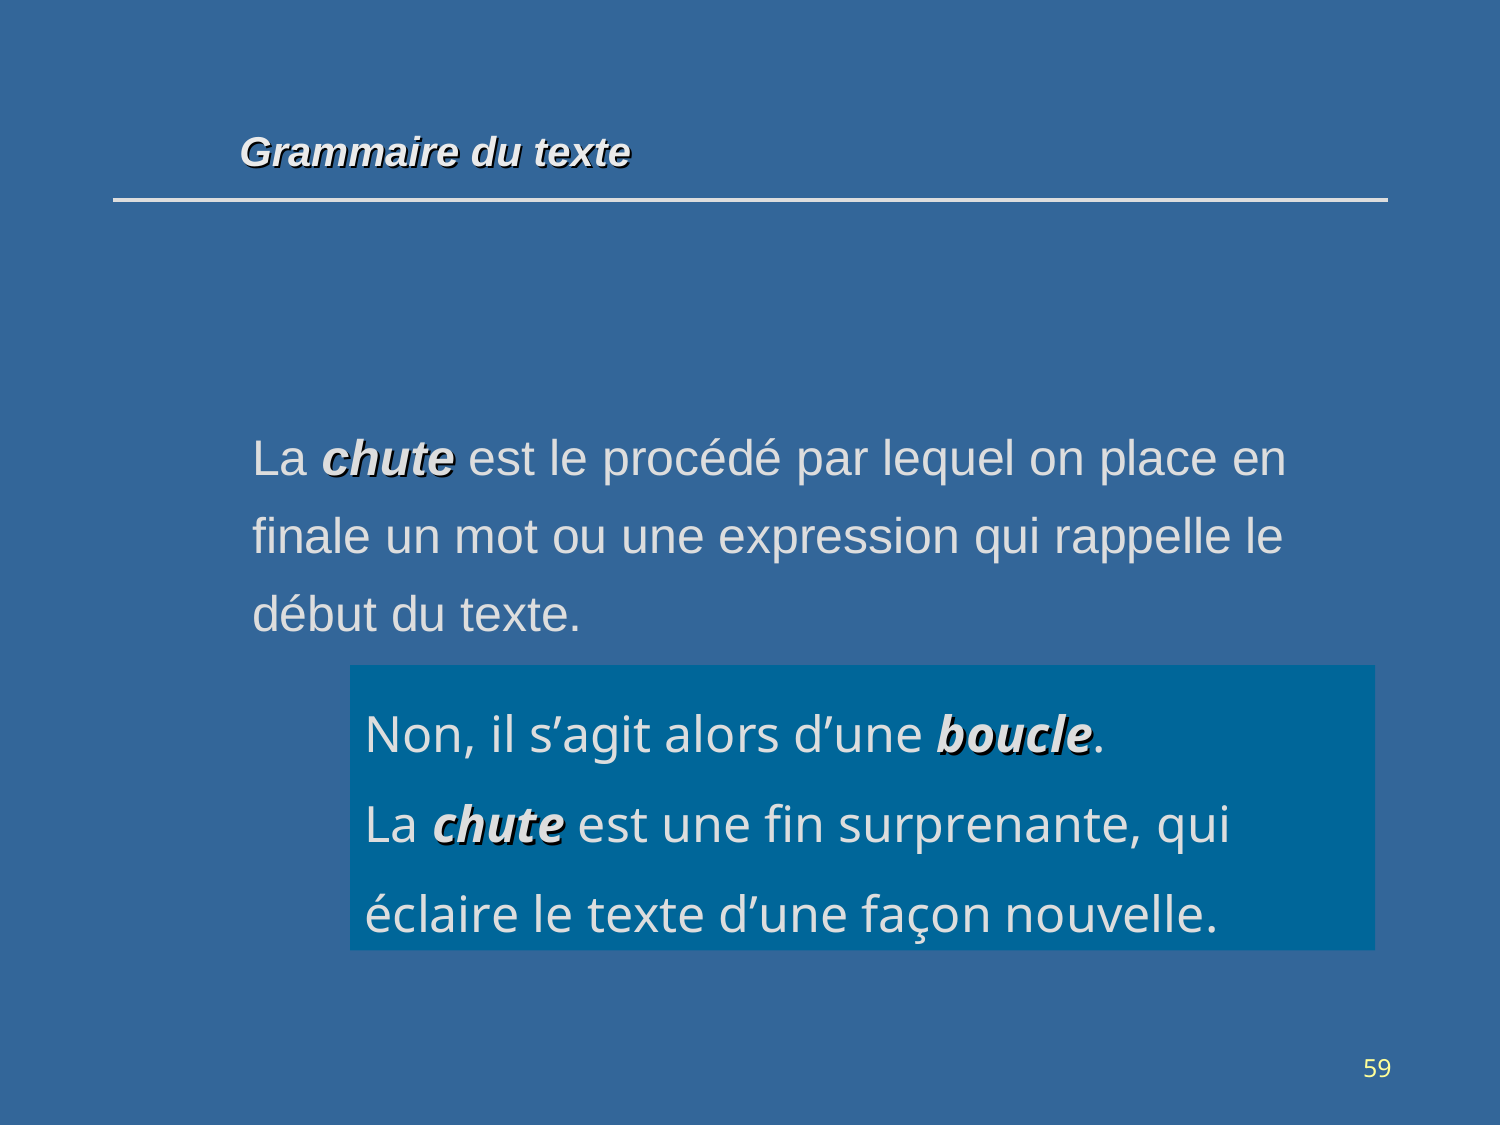

Grammaire du texte
La chute est le procédé par lequel on place en finale un mot ou une expression qui rappelle le début du texte.
V / F
Non, il s’agit alors d’une boucle.
La chute est une fin surprenante, qui éclaire le texte d’une façon nouvelle.
59